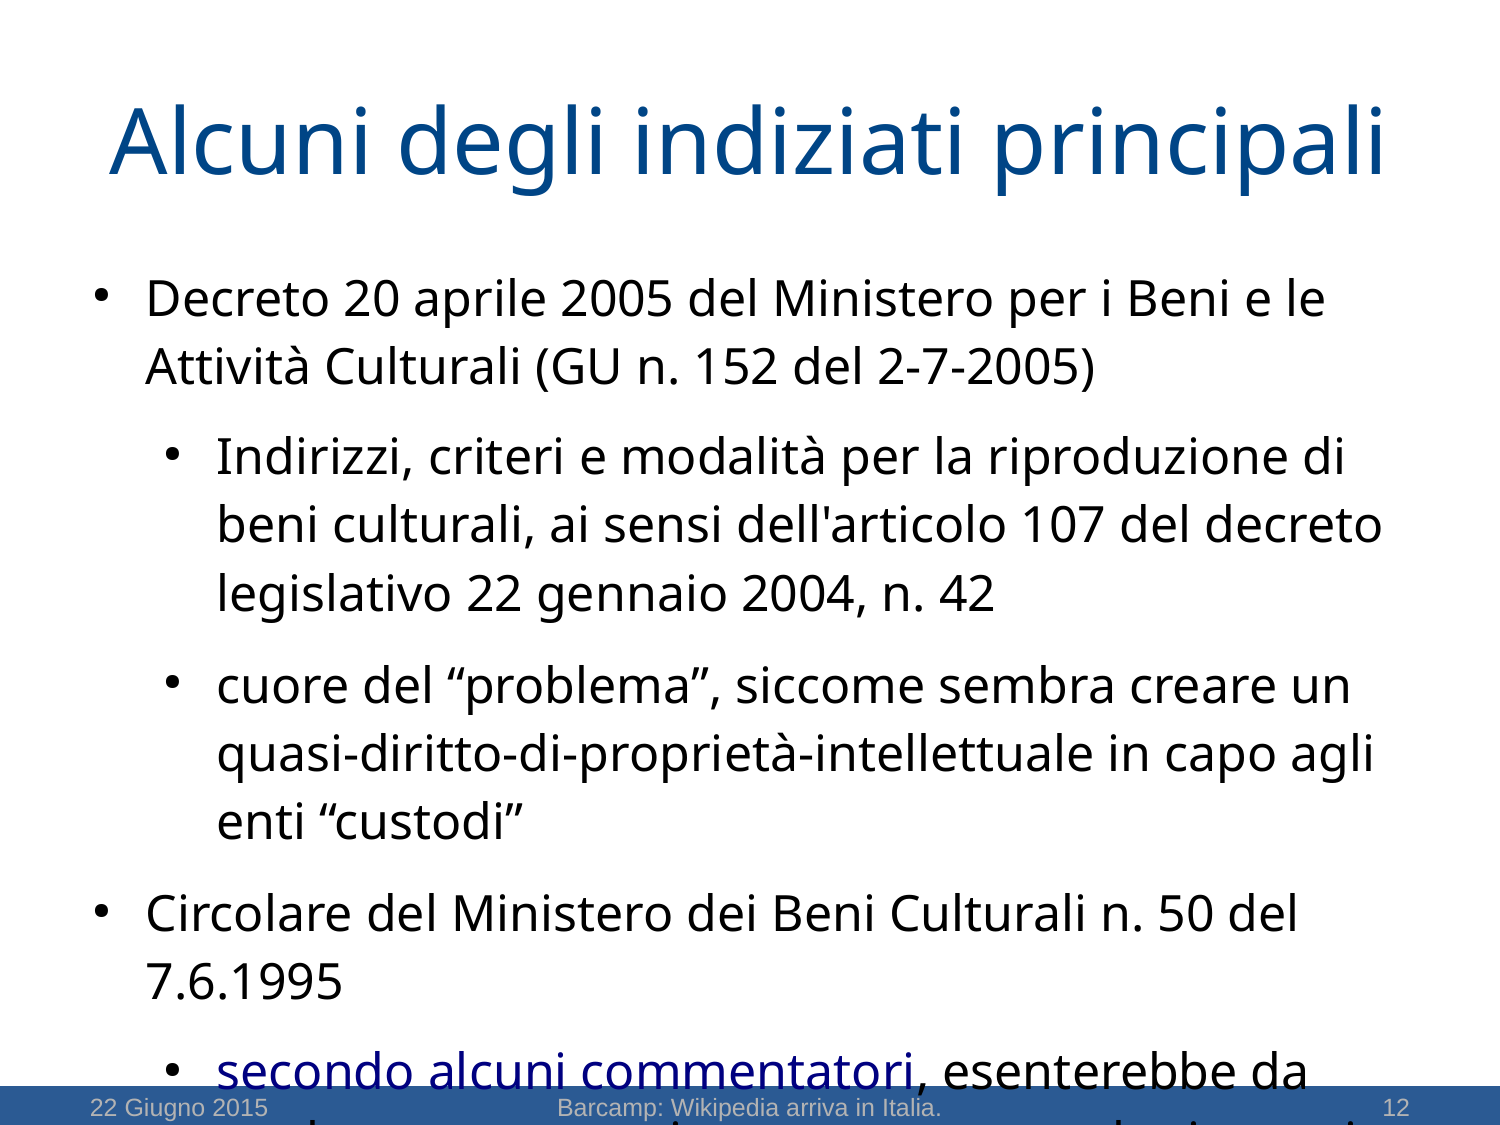

# Alcuni degli indiziati principali
Decreto 20 aprile 2005 del Ministero per i Beni e le Attività Culturali (GU n. 152 del 2-7-2005)
Indirizzi, criteri e modalità per la riproduzione di beni culturali, ai sensi dell'articolo 107 del decreto legislativo 22 gennaio 2004, n. 42
cuore del “problema”, siccome sembra creare un quasi-diritto-di-proprietà-intellettuale in capo agli enti “custodi”
Circolare del Ministero dei Beni Culturali n. 50 del 7.6.1995
secondo alcuni commentatori, esenterebbe da qualunque concessione o pagamento le riprese in esterno dei beni
ma quasi introvabile online e dimenticata da alcuni... ;-)